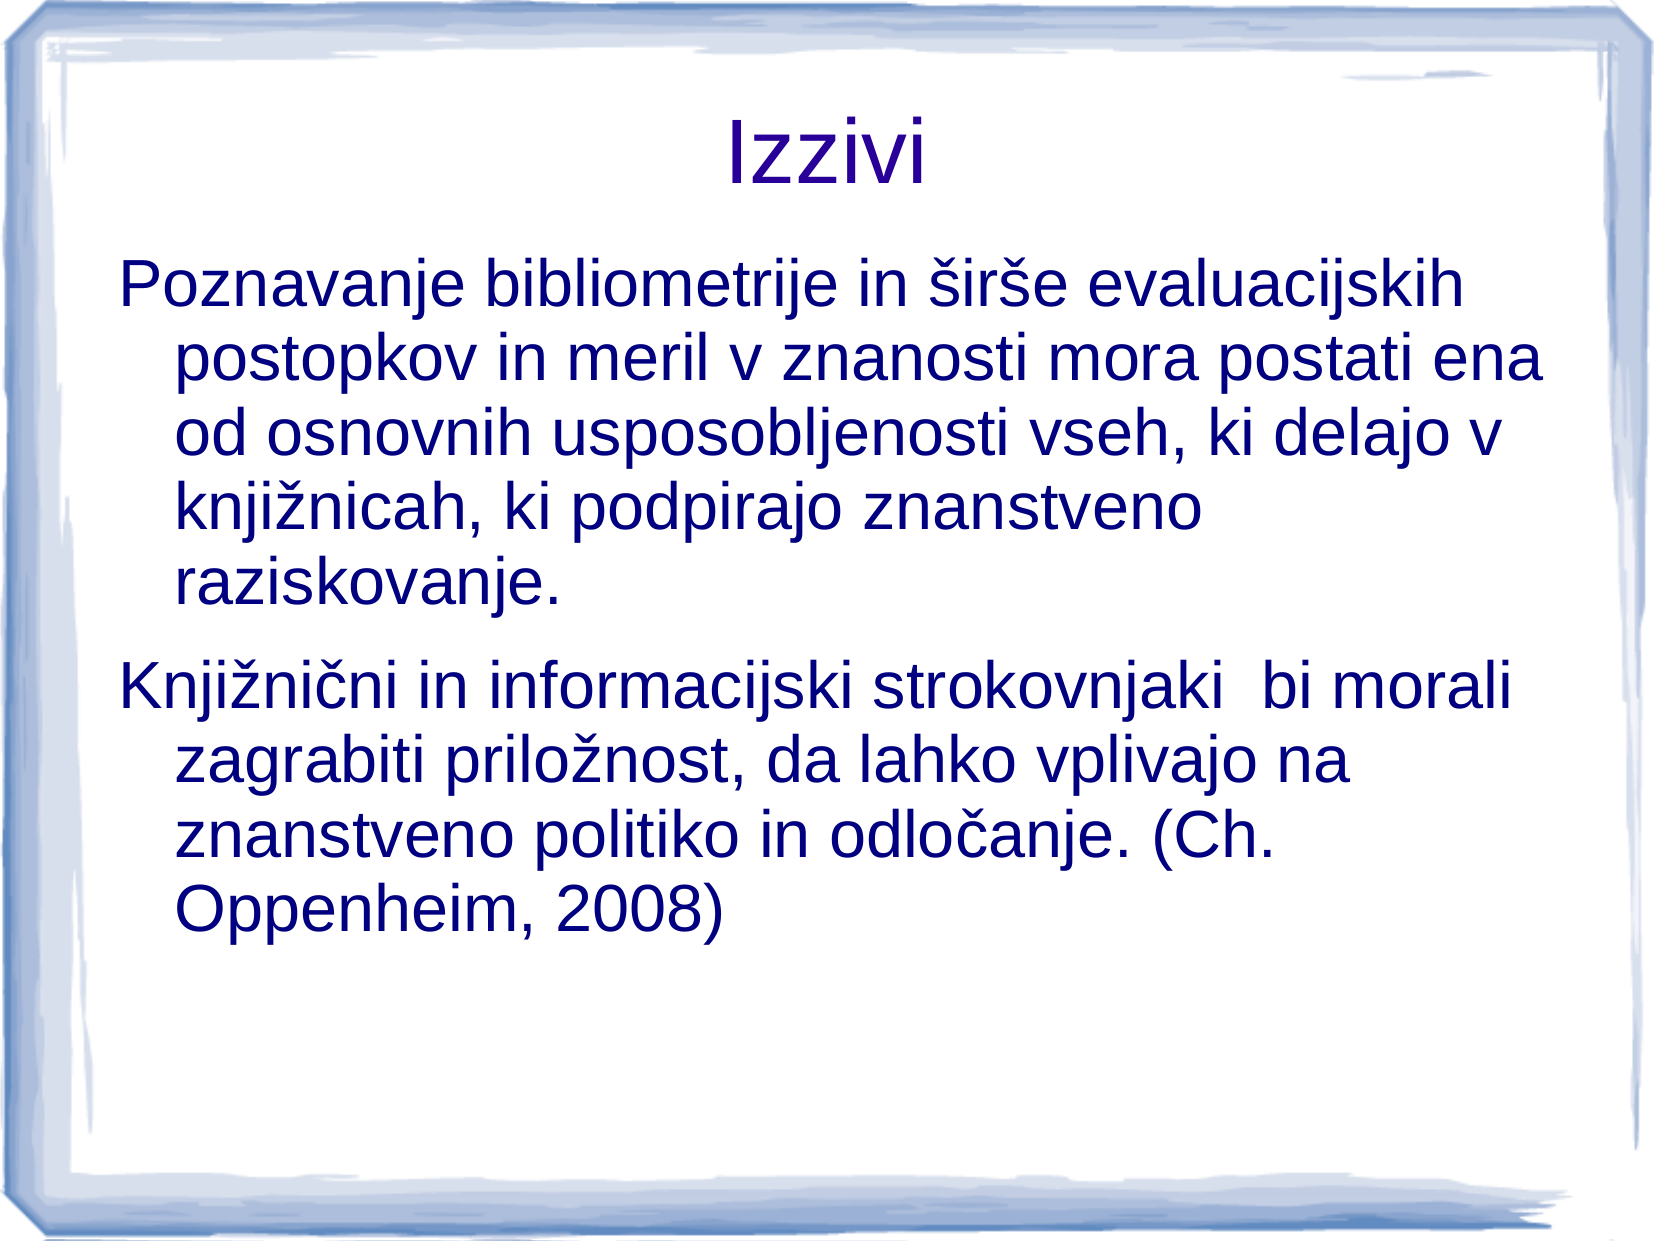

# Izzivi
Poznavanje bibliometrije in širše evaluacijskih postopkov in meril v znanosti mora postati ena od osnovnih usposobljenosti vseh, ki delajo v knjižnicah, ki podpirajo znanstveno raziskovanje.
Knjižnični in informacijski strokovnjaki bi morali zagrabiti priložnost, da lahko vplivajo na znanstveno politiko in odločanje. (Ch. Oppenheim, 2008)